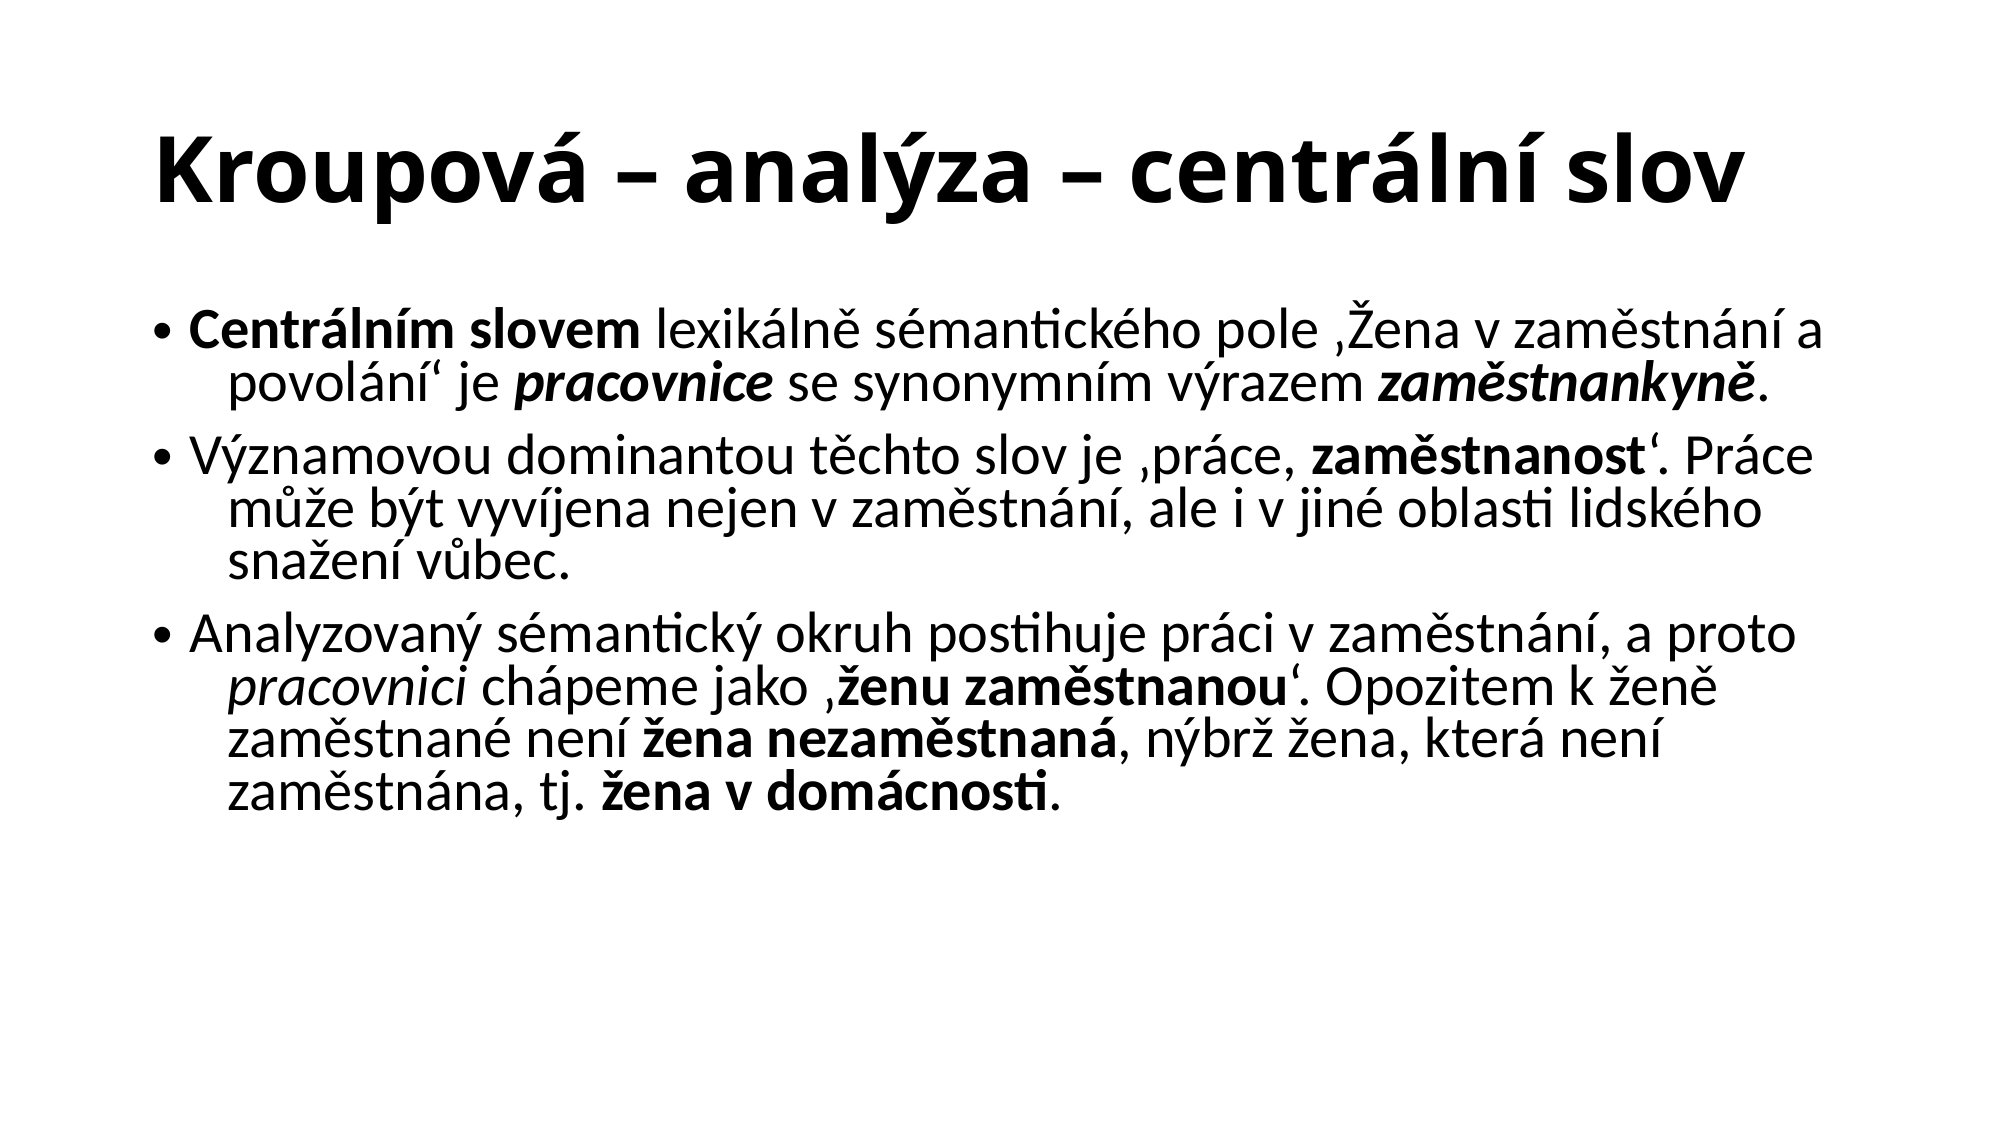

# Kroupová – analýza – centrální slov
Centrálním slovem lexikálně sémantického pole ‚Žena v zaměstnání a povolání‘ je pracovnice se synonymním výrazem zaměstnankyně.
Významovou dominantou těchto slov je ‚práce, zaměstnanost‘. Práce může být vyvíjena nejen v zaměstnání, ale i v jiné oblasti lidského snažení vůbec.
Analyzovaný sémantický okruh postihuje práci v zaměstnání, a proto pracovnici chápeme jako ‚ženu zaměstnanou‘. Opozitem k ženě zaměstnané není žena nezaměstnaná, nýbrž žena, která není zaměstnána, tj. žena v domácnosti.